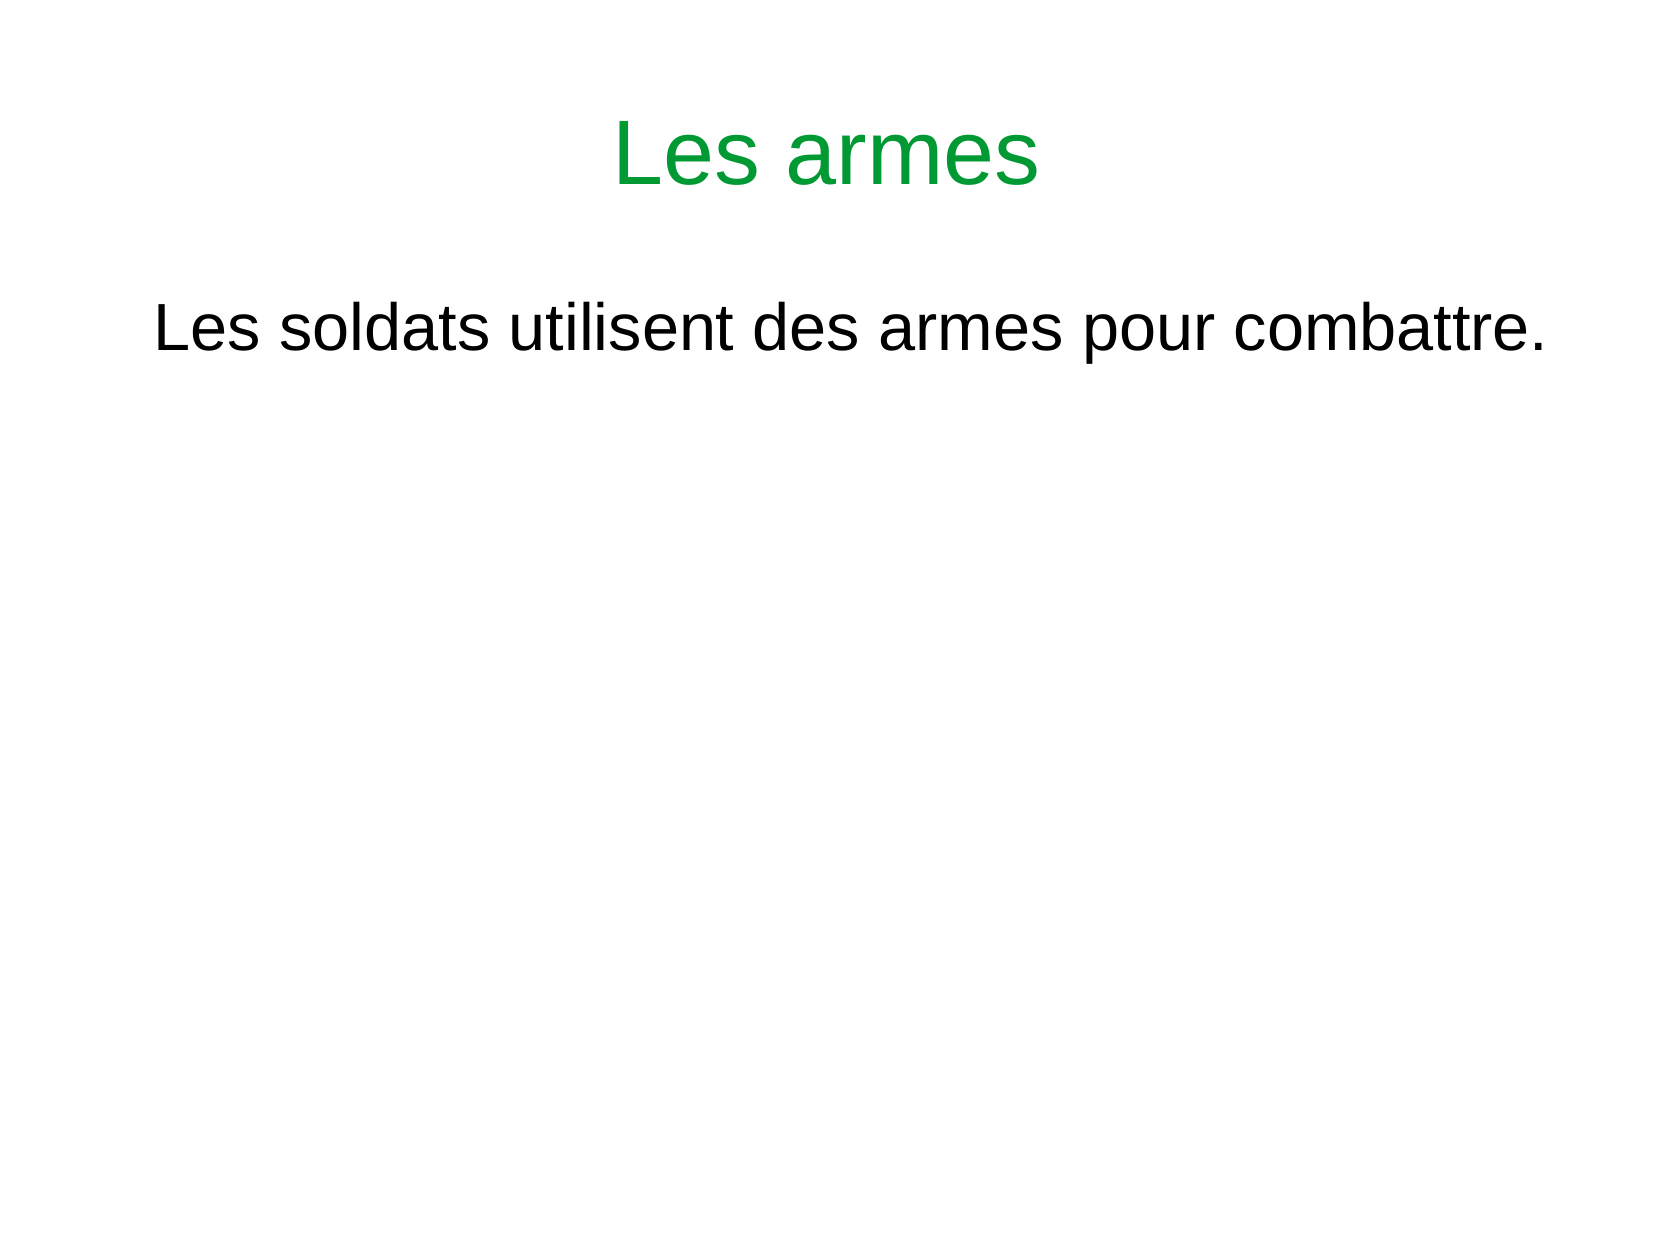

# Les armes
Les soldats utilisent des armes pour combattre.